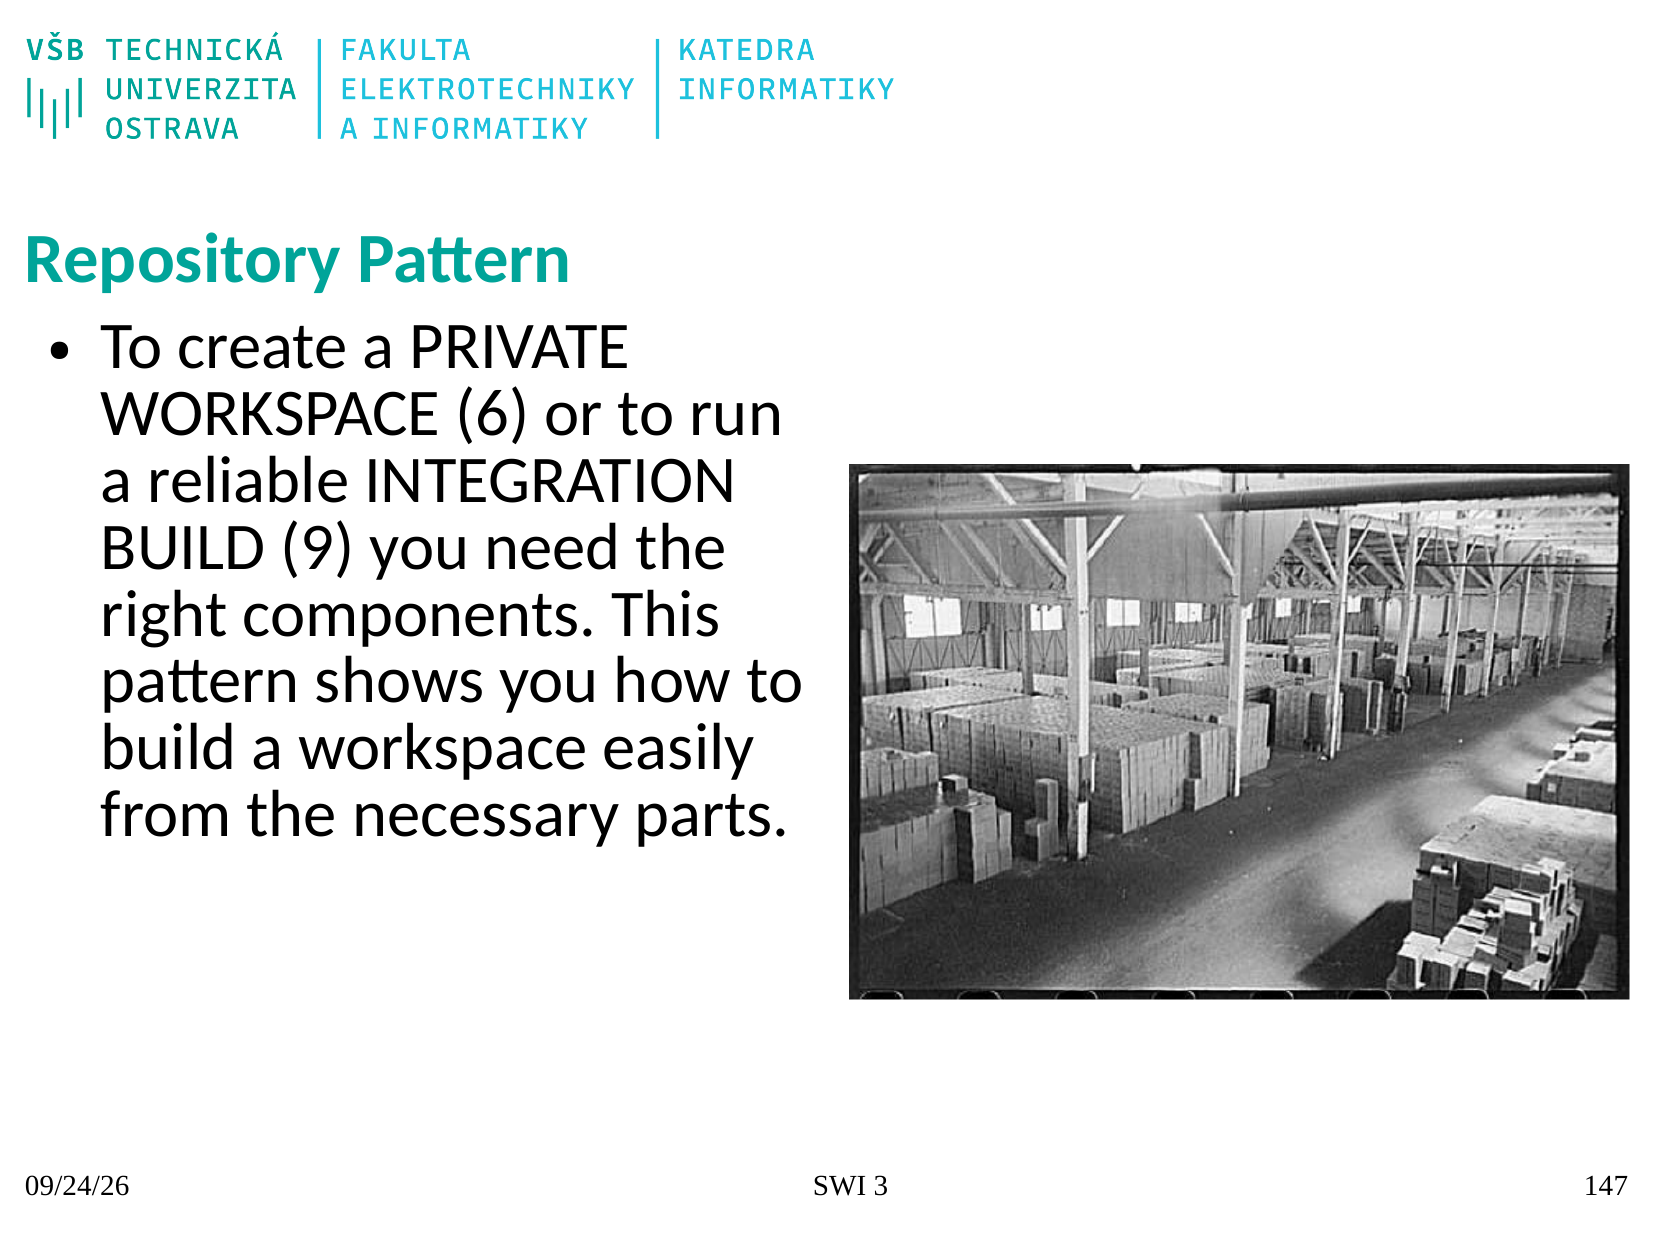

# Repository Pattern
To create a PRIVATE WORKSPACE (6) or to run a reliable INTEGRATION BUILD (9) you need the right components. This pattern shows you how to build a workspace easily from the necessary parts.
SWI 3
147